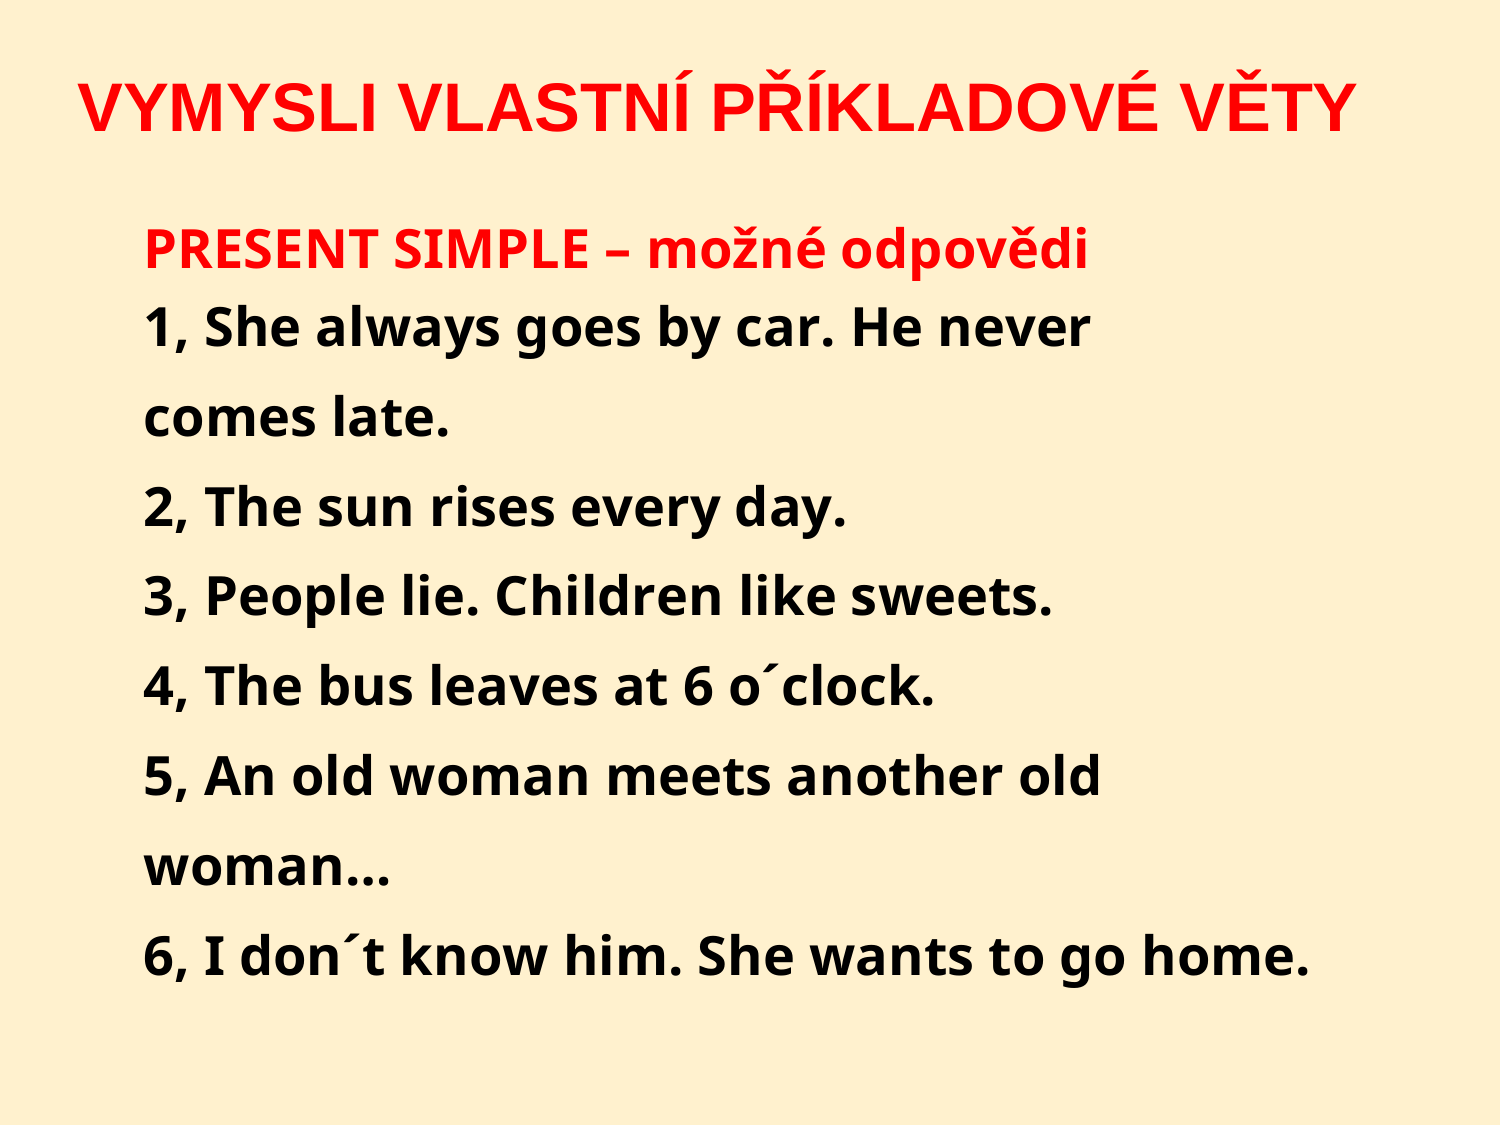

VYMYSLI VLASTNÍ PŘÍKLADOVÉ VĚTY
PRESENT SIMPLE – možné odpovědi
1, She always goes by car. He never
comes late.
2, The sun rises every day.
3, People lie. Children like sweets.
4, The bus leaves at 6 o´clock.
5, An old woman meets another old
woman…
6, I don´t know him. She wants to go home.